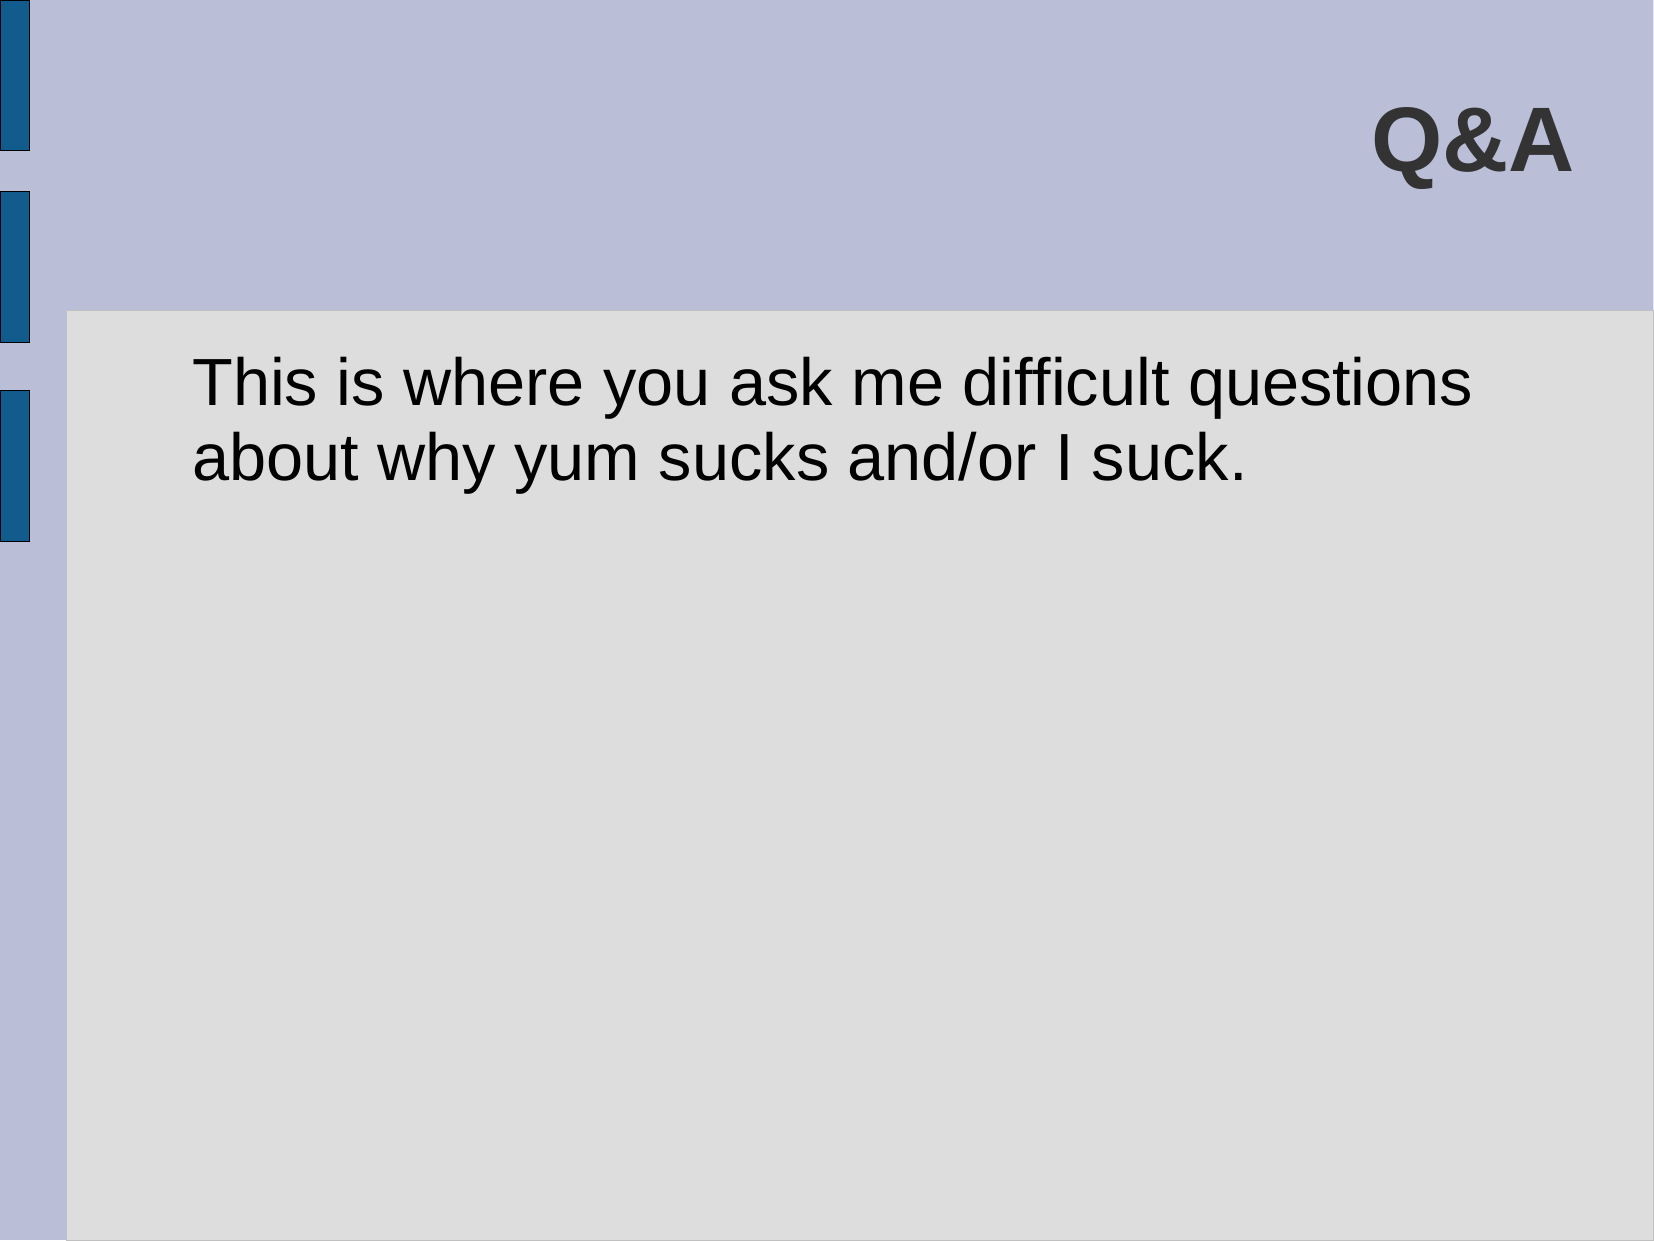

# Q&A
This is where you ask me difficult questions about why yum sucks and/or I suck.